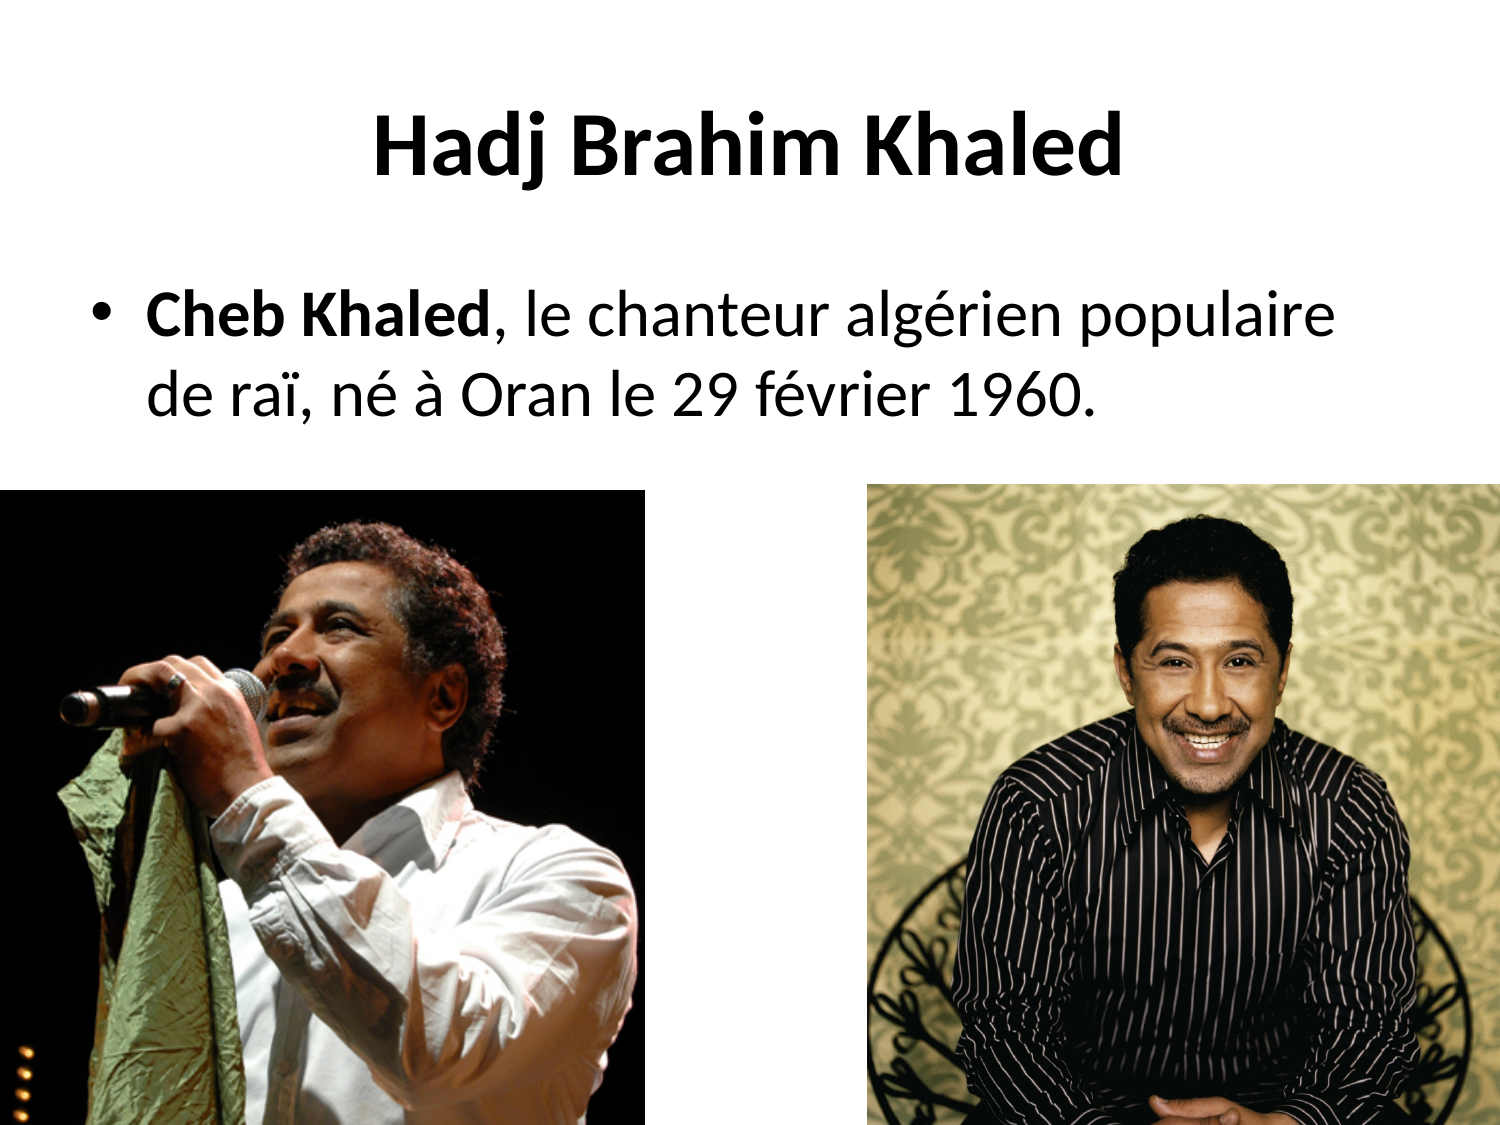

# Hadj Brahim Khaled
Cheb Khaled, le chanteur algérien populaire de raï, né à Oran le 29 février 1960.